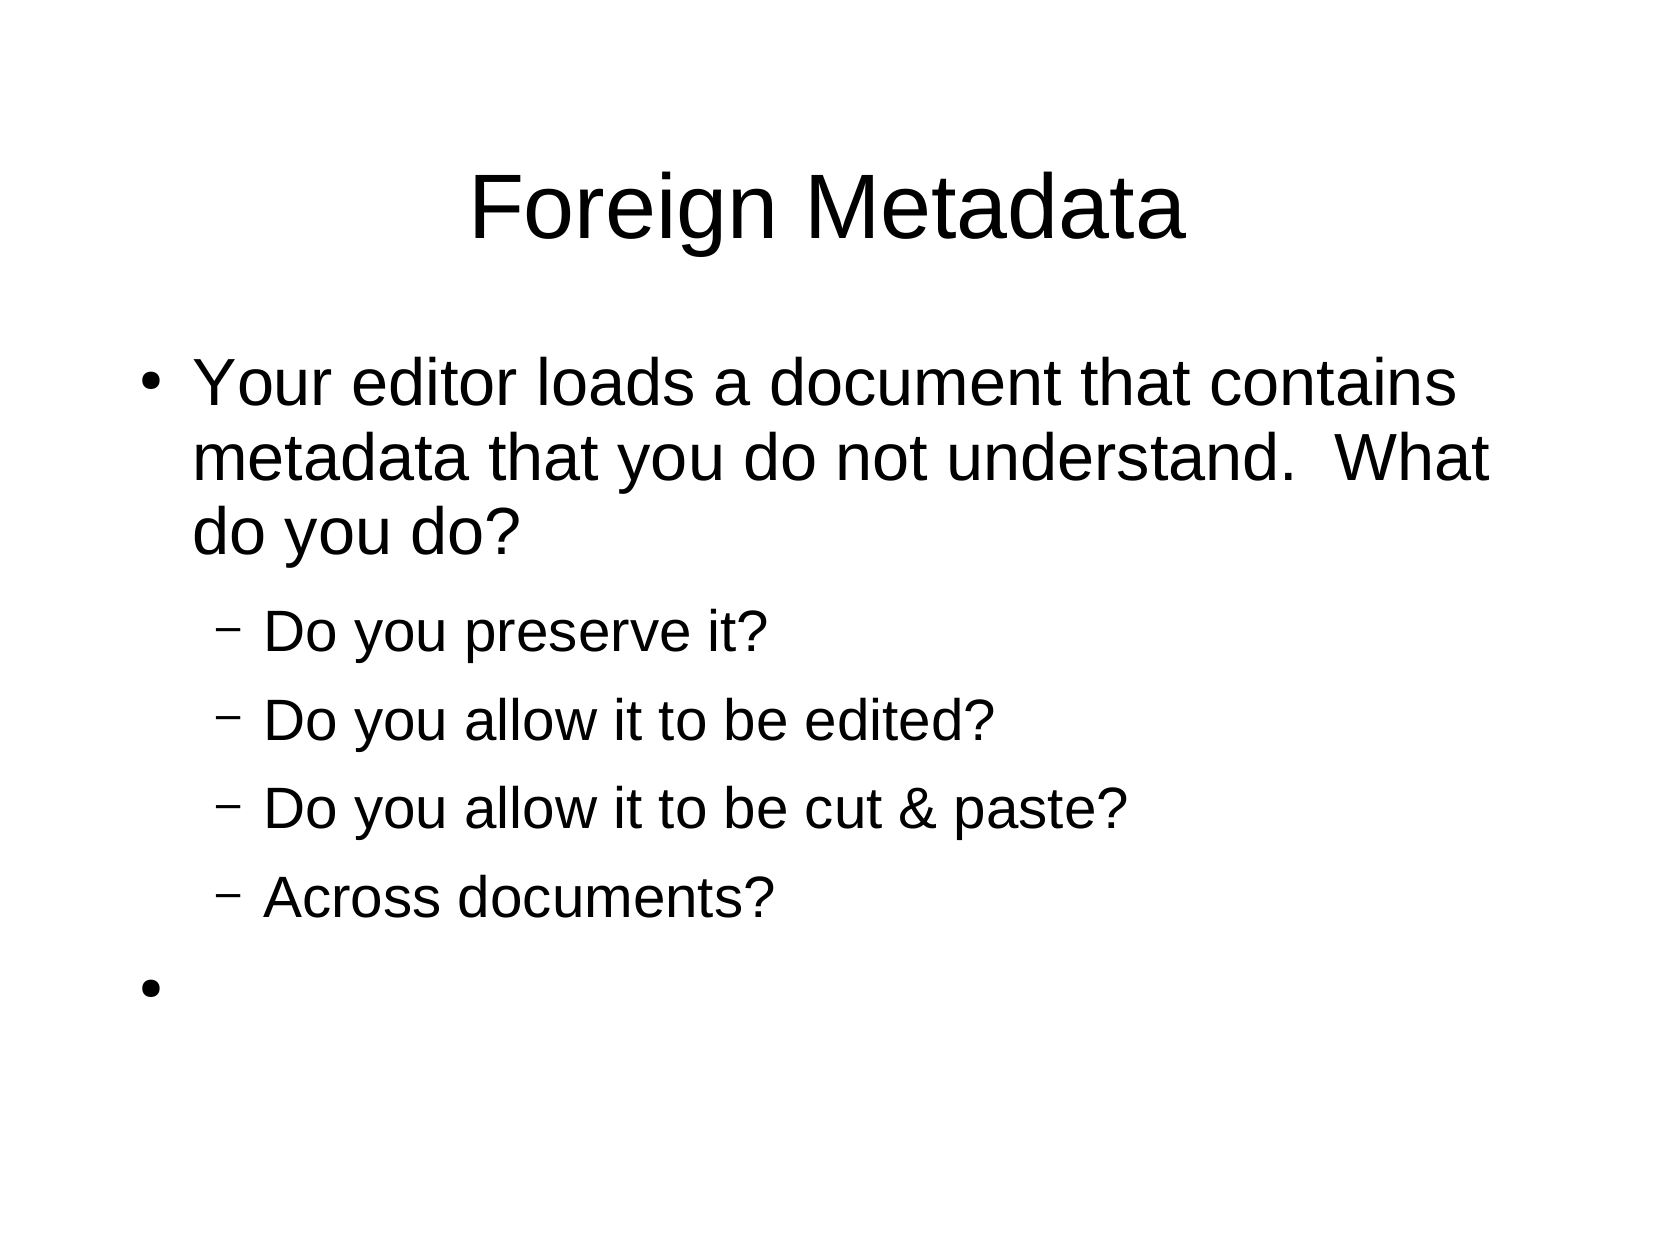

# Foreign Metadata
Your editor loads a document that contains metadata that you do not understand. What do you do?
Do you preserve it?
Do you allow it to be edited?
Do you allow it to be cut & paste?
Across documents?